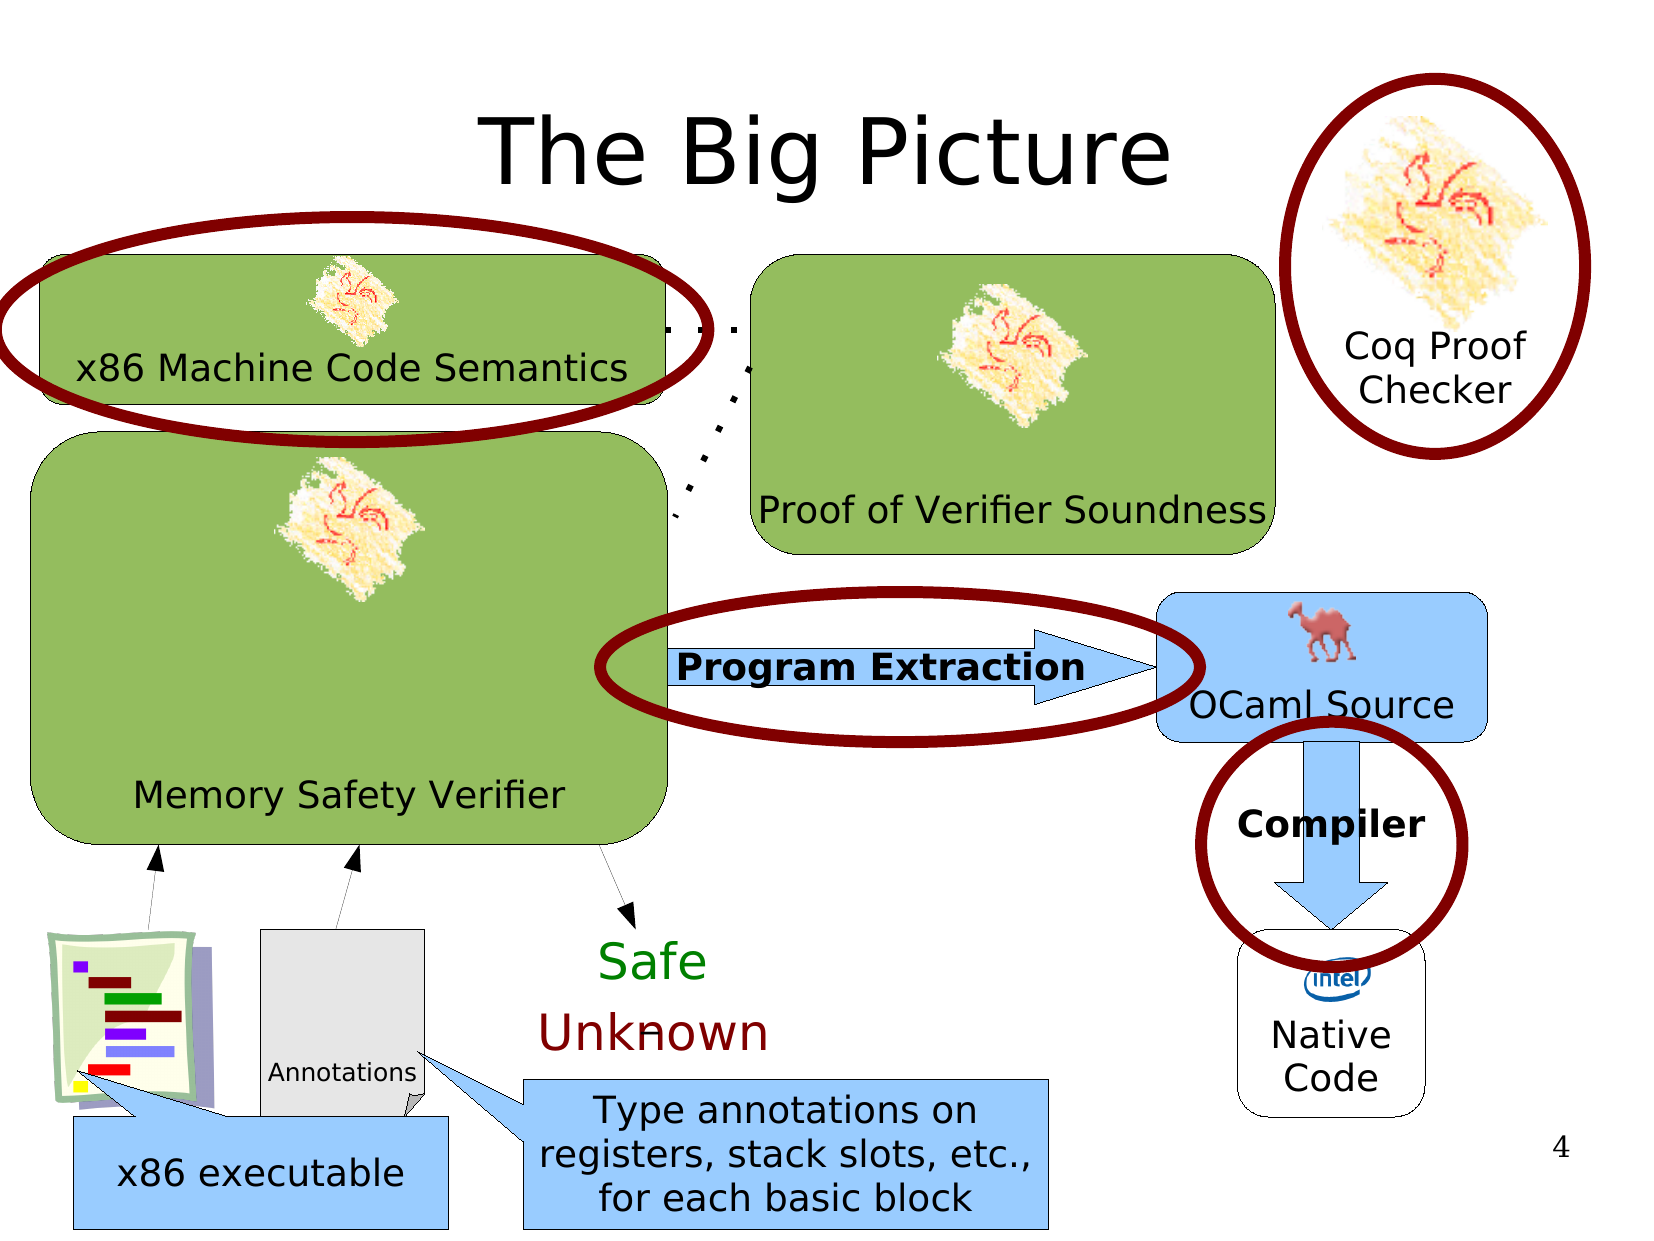

# The Big Picture
Coq Proof Checker
x86 Machine Code Semantics
Proof of Verifier Soundness
Memory Safety Verifier
OCaml Source
Program Extraction
Compiler
Safe
_
Unknown
Annotations
Native Code
Type annotations on registers, stack slots, etc., for each basic block
x86 executable
4